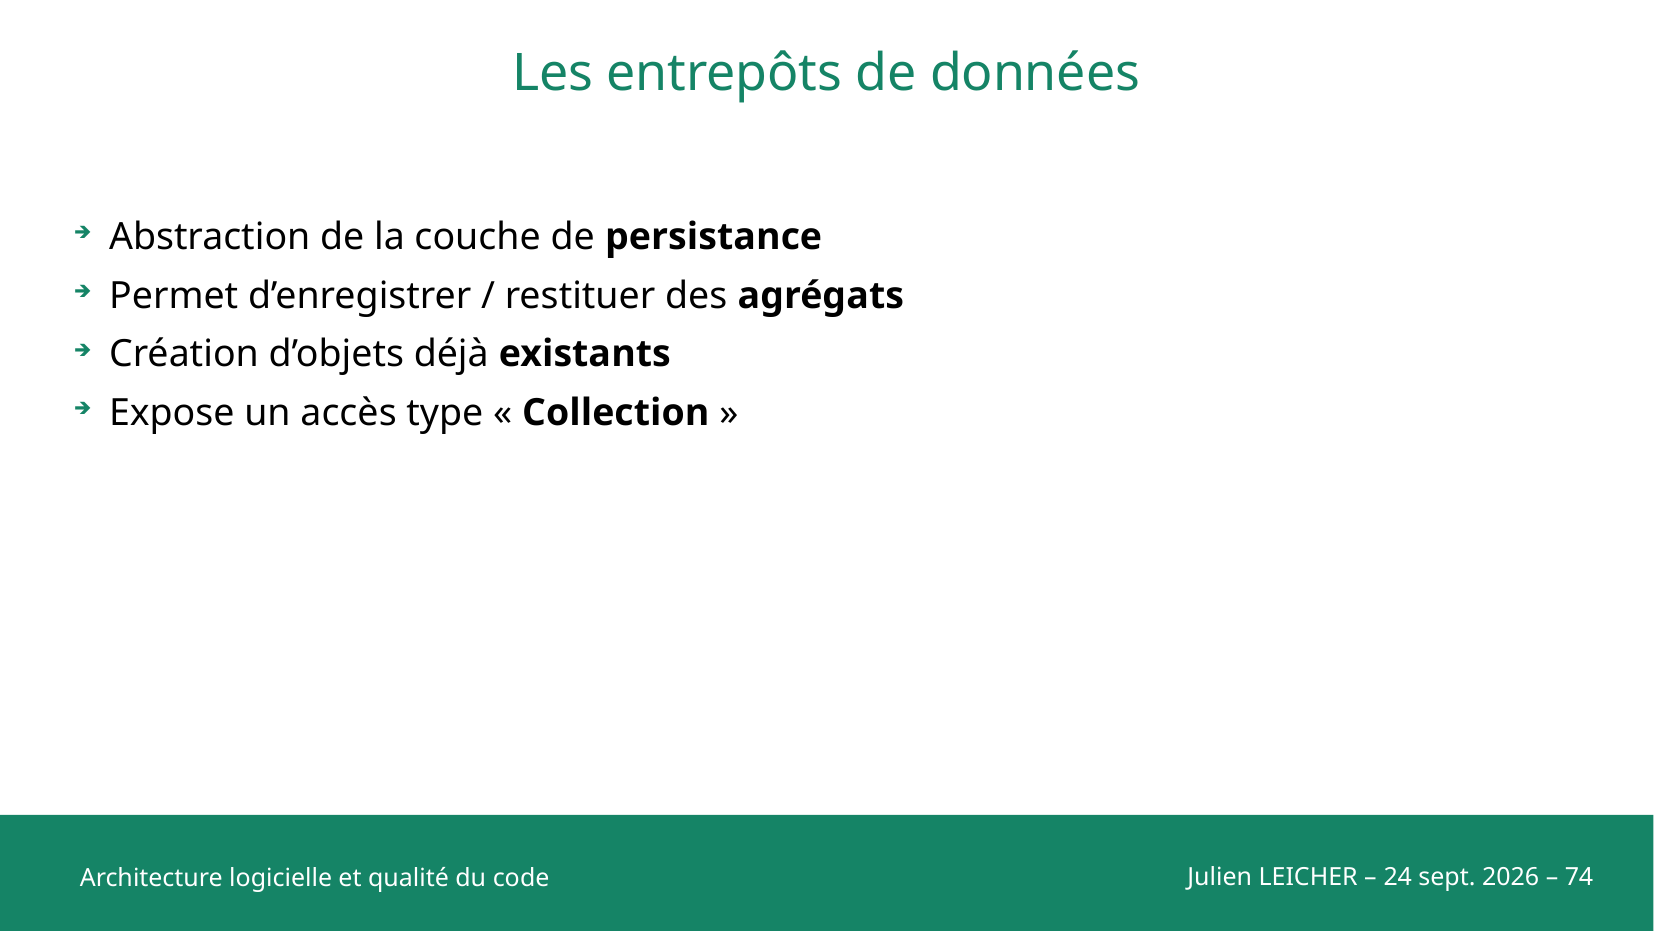

Les entrepôts de données
Abstraction de la couche de persistance
Permet d’enregistrer / restituer des agrégats
Création d’objets déjà existants
Expose un accès type « Collection »
Julien LEICHER – –
Architecture logicielle et qualité du code